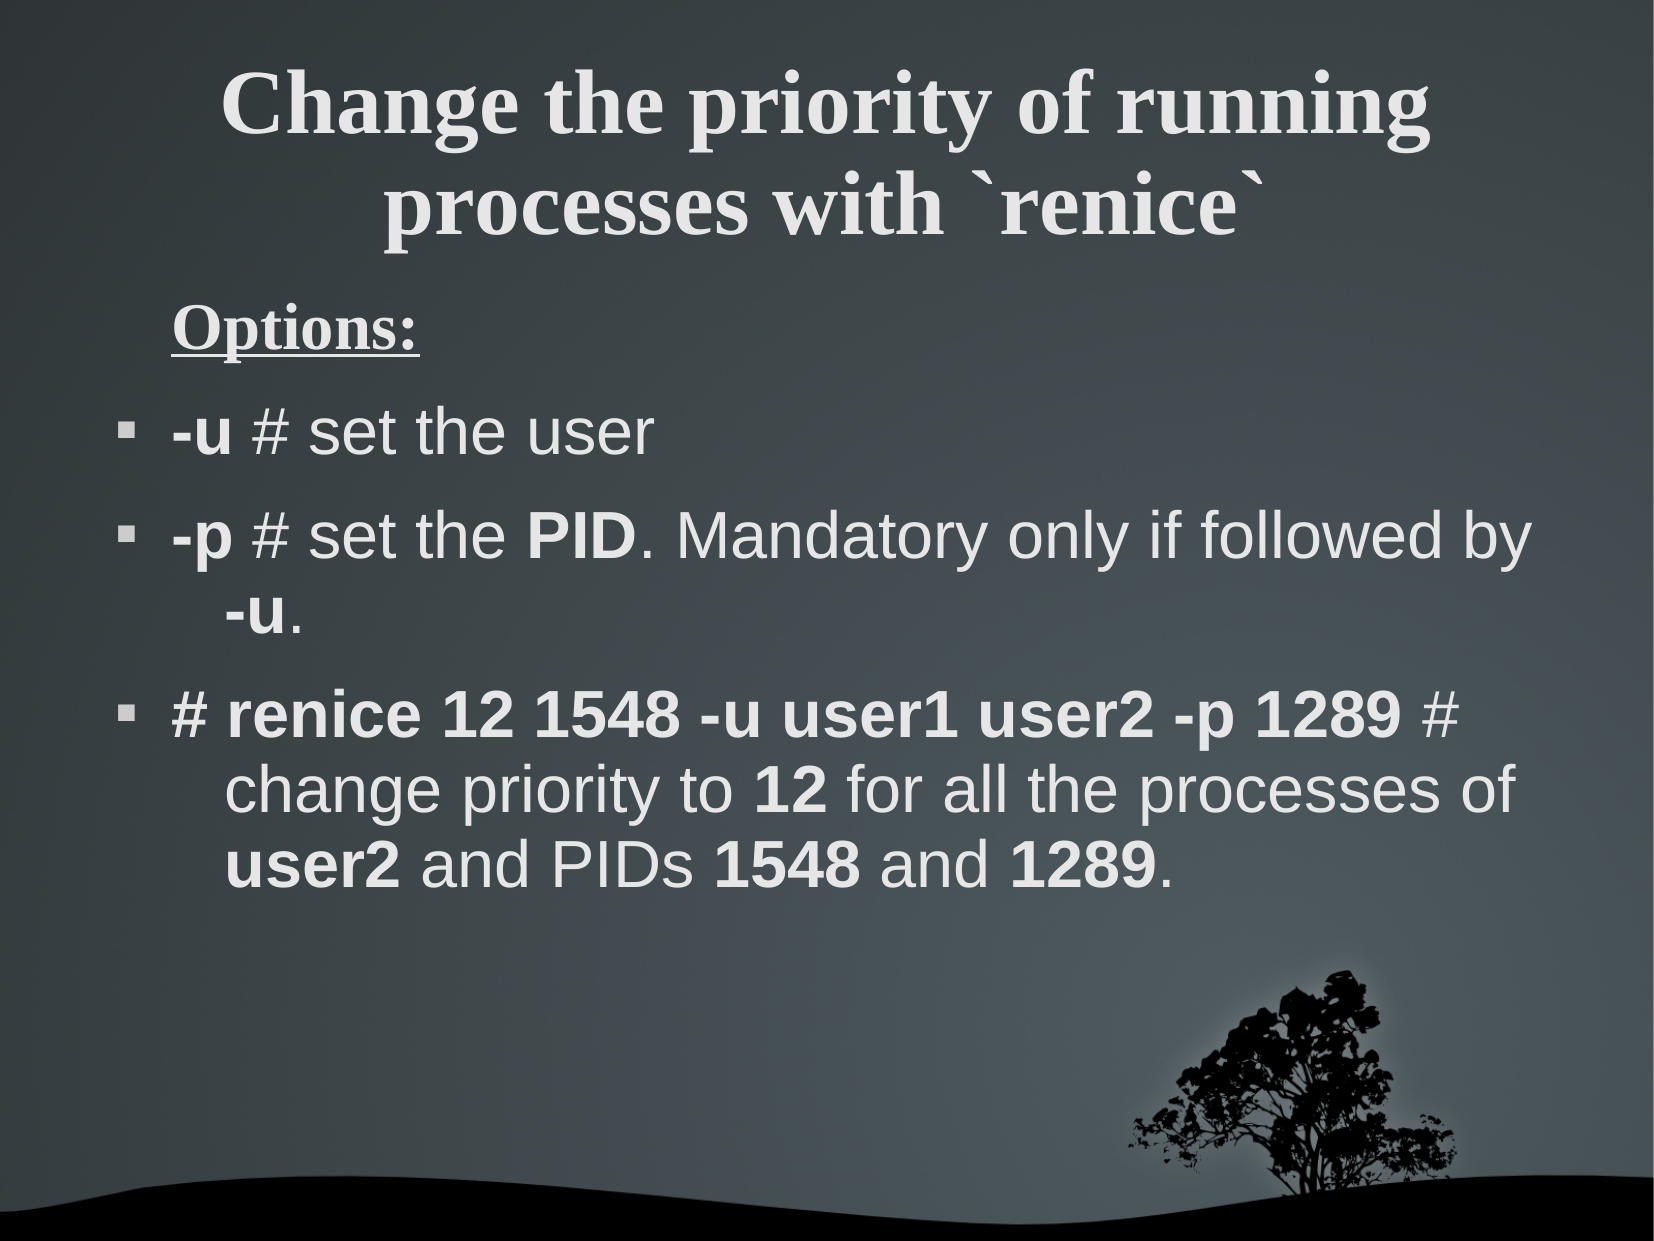

Change the priority of running processes with `renice`
# Options:
-u # set the user
-p # set the PID. Mandatory only if followed by -u.
# renice 12 1548 -u user1 user2 -p 1289 # change priority to 12 for all the processes of user2 and PIDs 1548 and 1289.